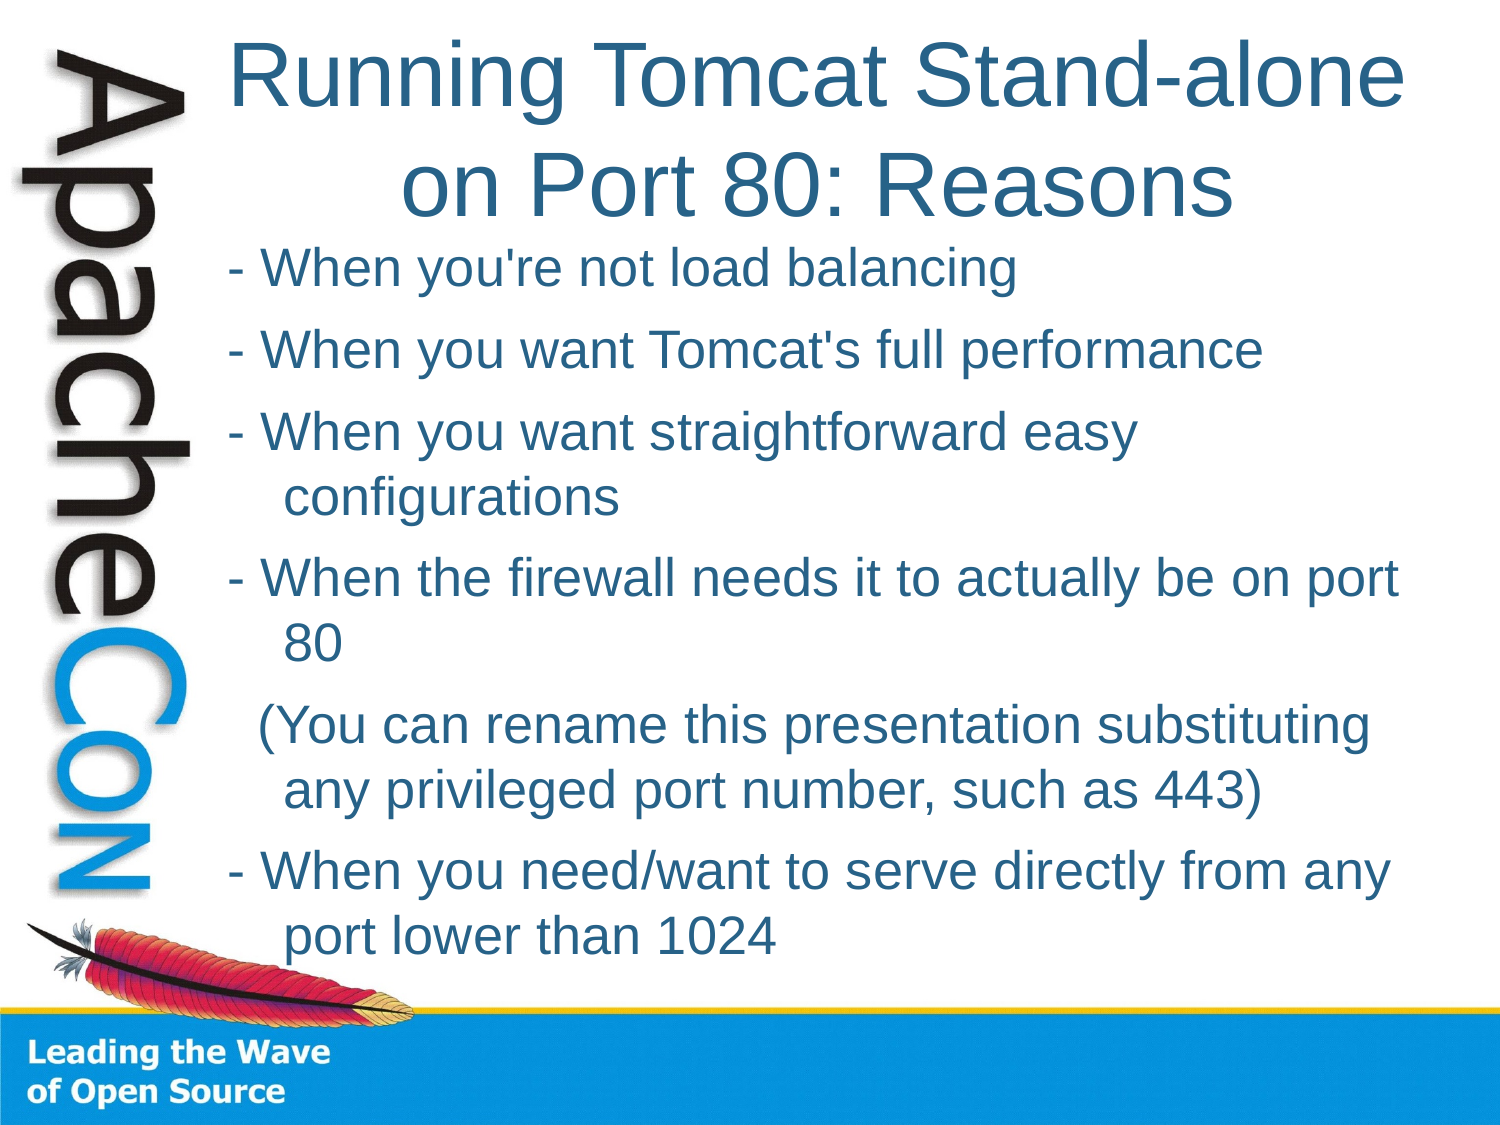

# Running Tomcat Stand-alone on Port 80: Reasons
- When you're not load balancing
- When you want Tomcat's full performance
- When you want straightforward easy configurations
- When the firewall needs it to actually be on port 80
 (You can rename this presentation substituting any privileged port number, such as 443)
- When you need/want to serve directly from any port lower than 1024